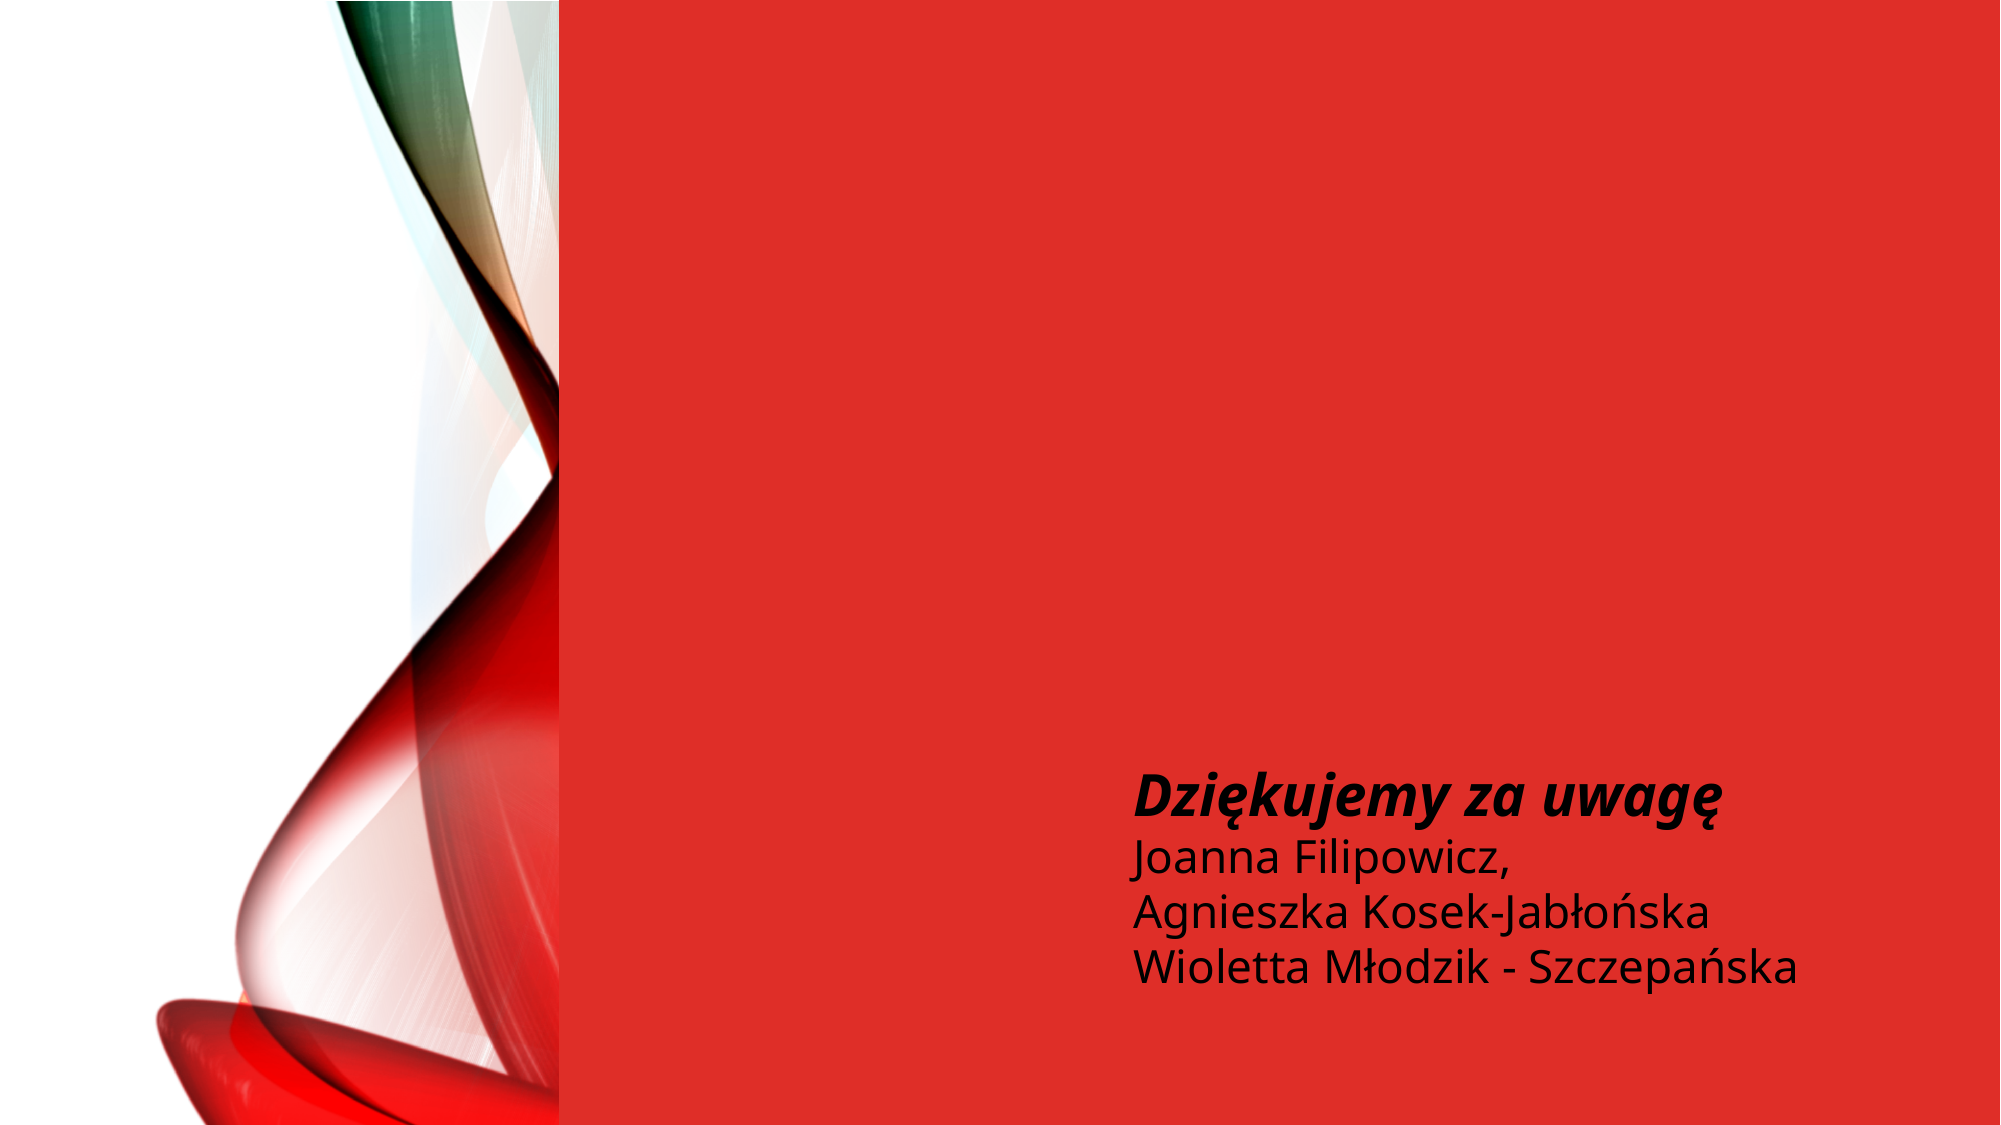

Dziękujemy za uwagę
Joanna Filipowicz,
Agnieszka Kosek-Jabłońska
Wioletta Młodzik - Szczepańska